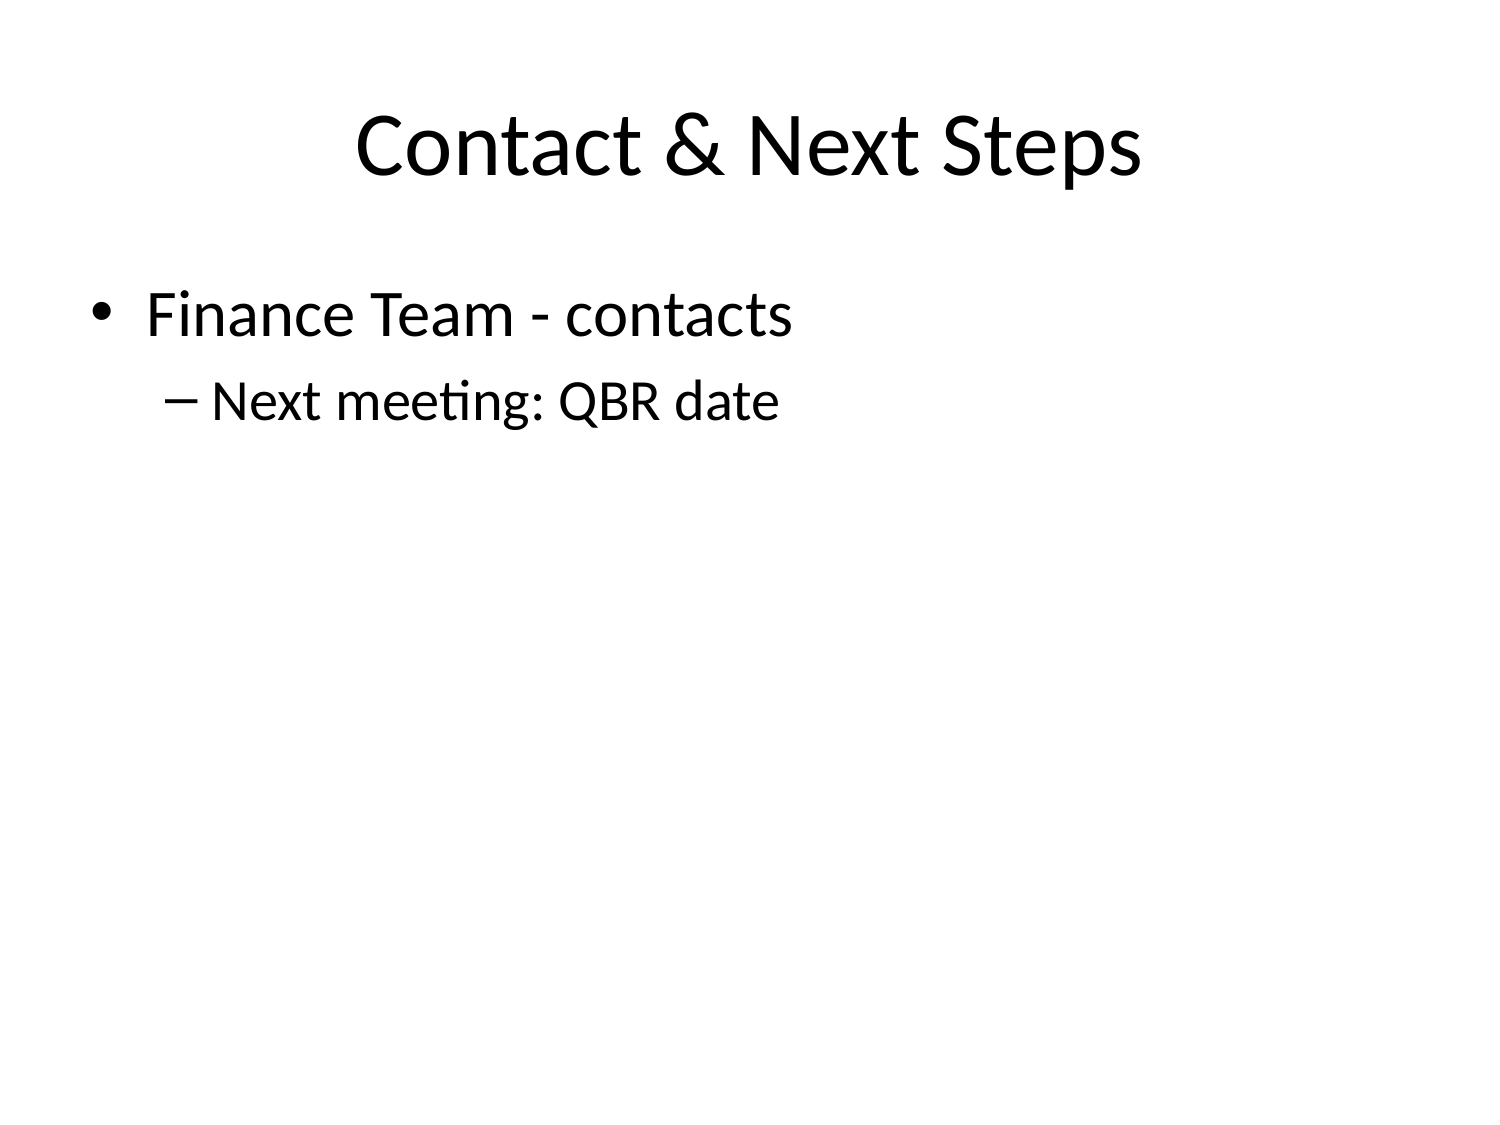

# Contact & Next Steps
Finance Team - contacts
Next meeting: QBR date